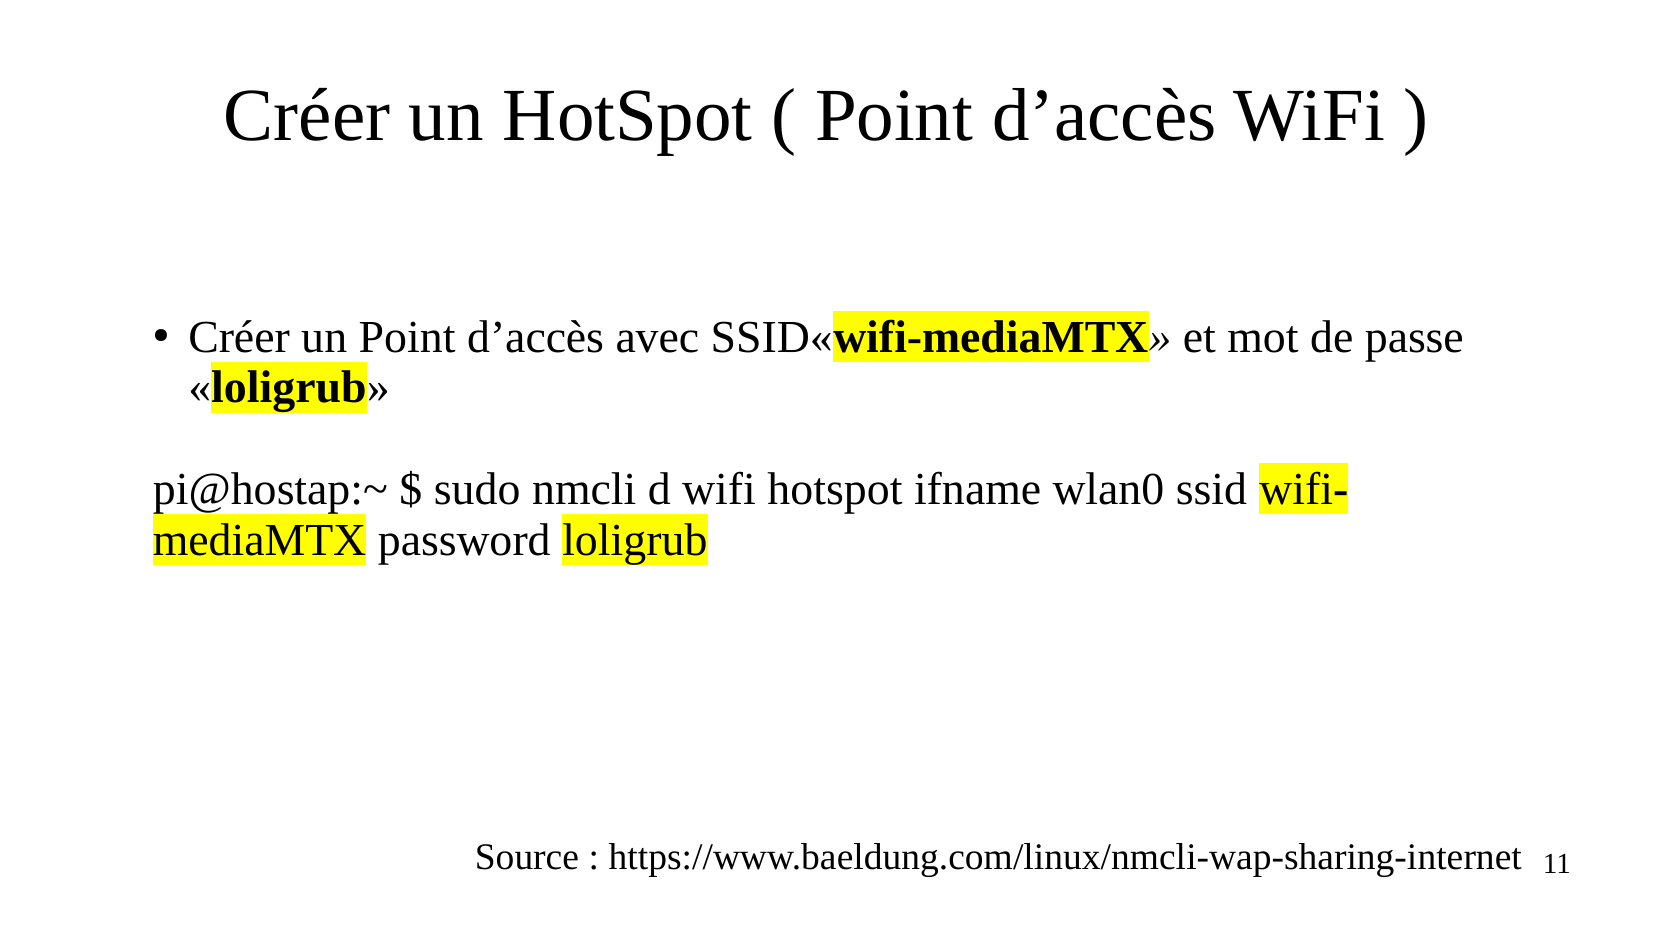

# Créer un HotSpot ( Point d’accès WiFi )
Créer un Point d’accès avec SSID«wifi-mediaMTX» et mot de passe «loligrub»
pi@hostap:~ $ sudo nmcli d wifi hotspot ifname wlan0 ssid wifi-mediaMTX password loligrub
Source : https://www.baeldung.com/linux/nmcli-wap-sharing-internet
11